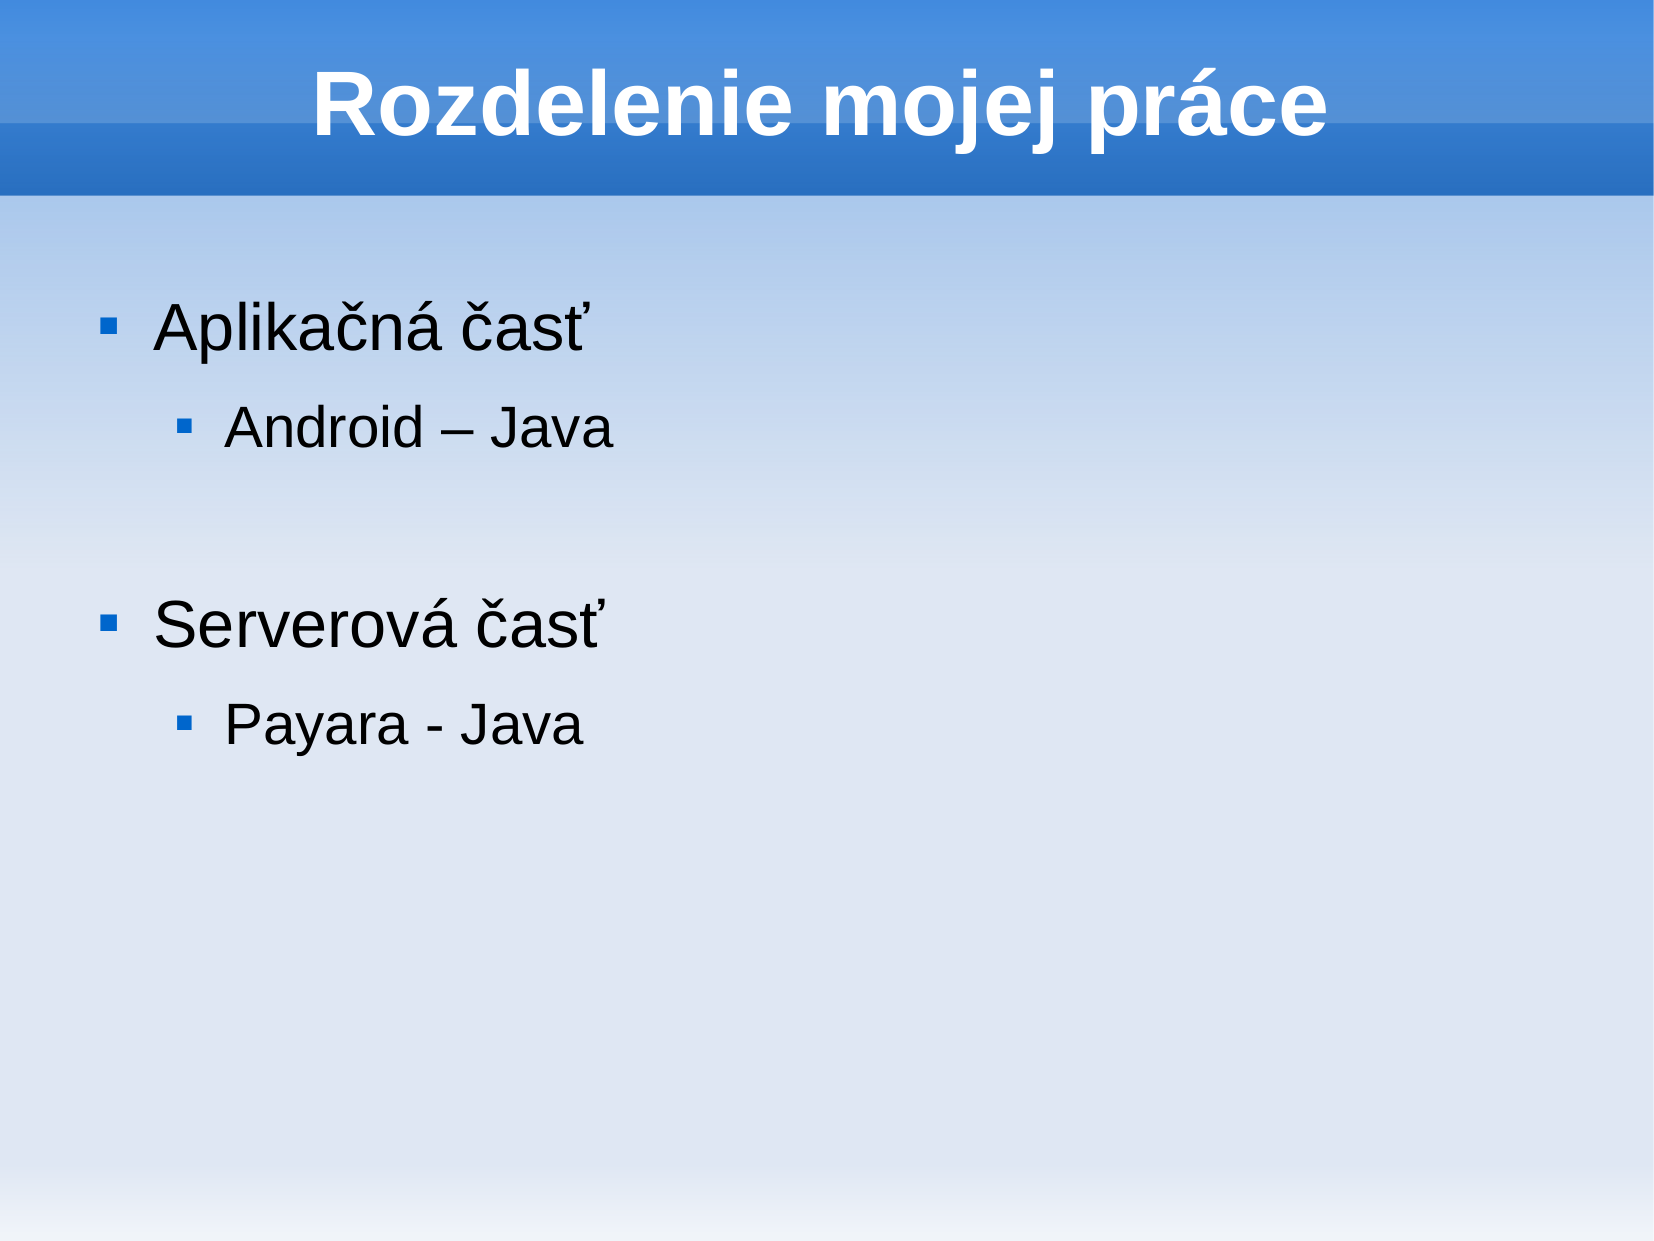

# Rozdelenie mojej práce
Aplikačná časť
Android – Java
Serverová časť
Payara - Java